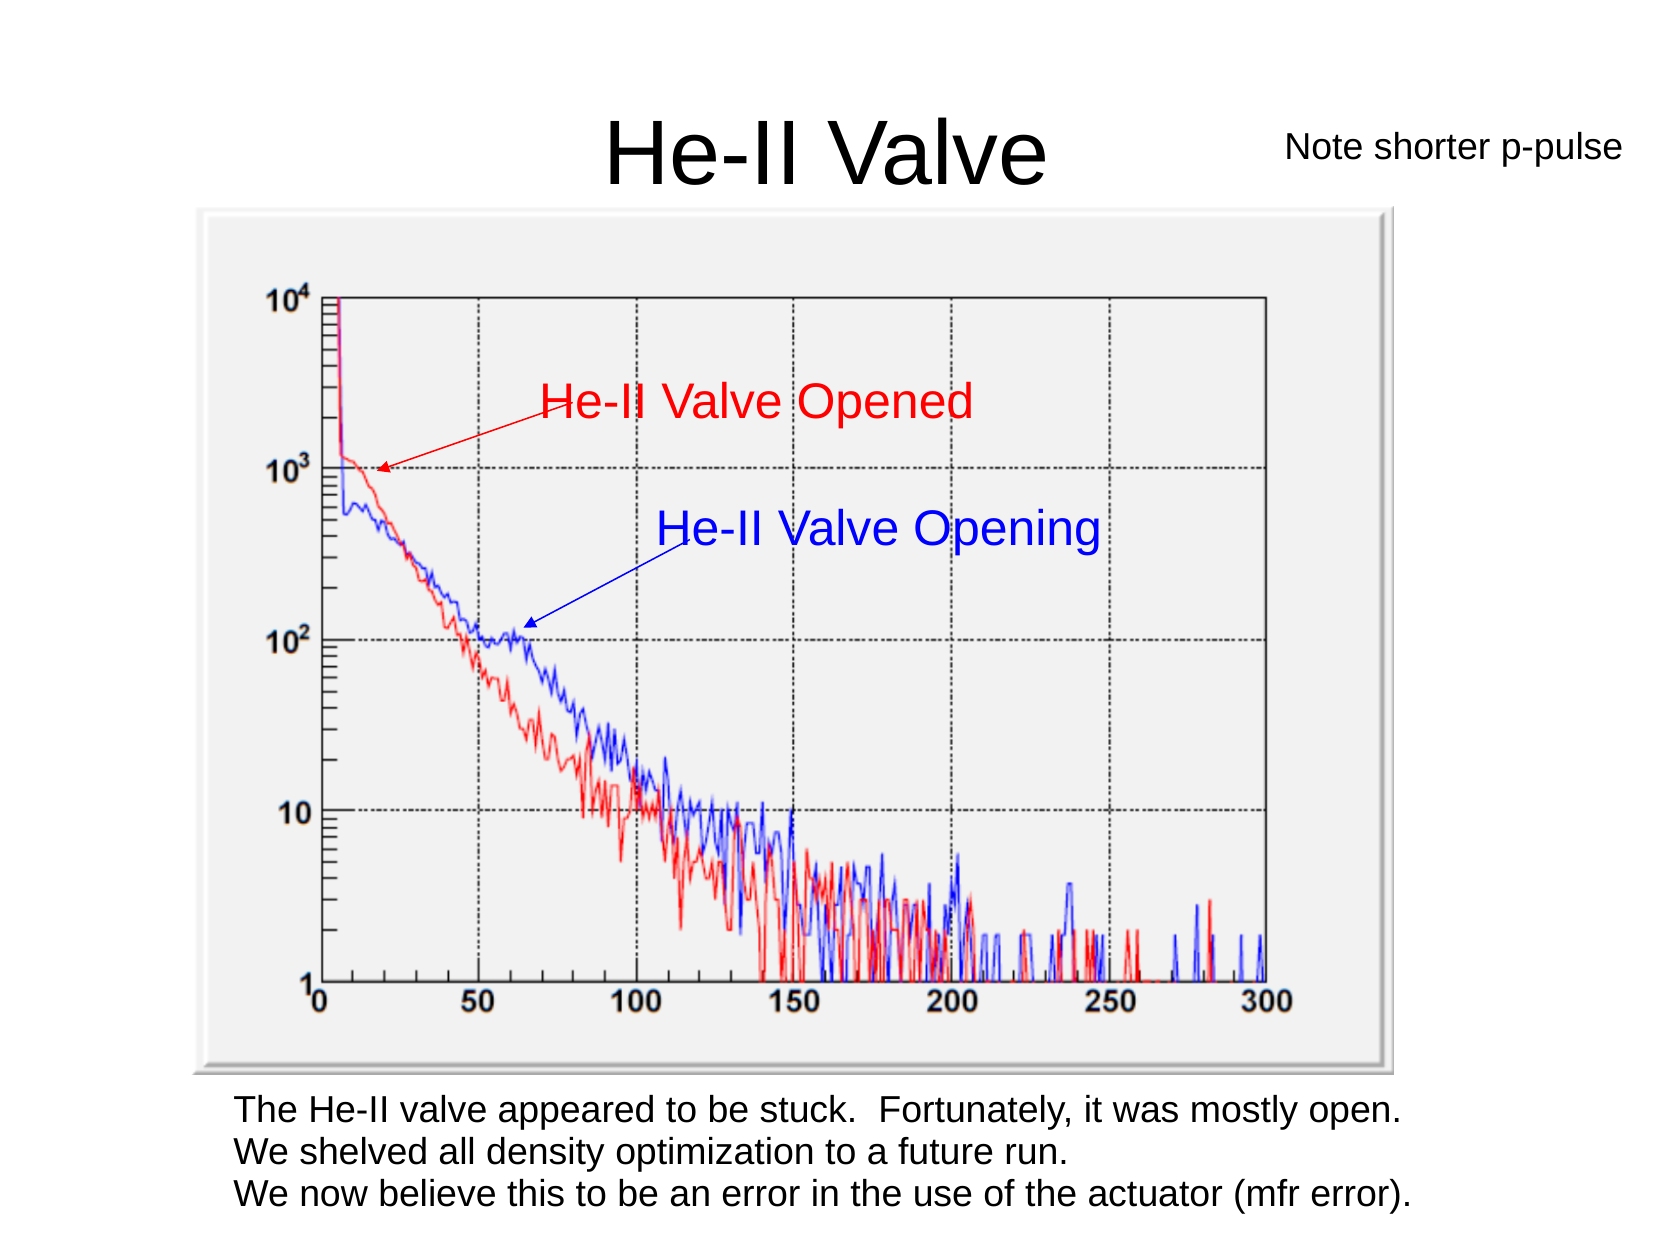

# He-II Valve
Note shorter p-pulse
He-II Valve Opened
He-II Valve Opening
The He-II valve appeared to be stuck. Fortunately, it was mostly open.
We shelved all density optimization to a future run.
We now believe this to be an error in the use of the actuator (mfr error).